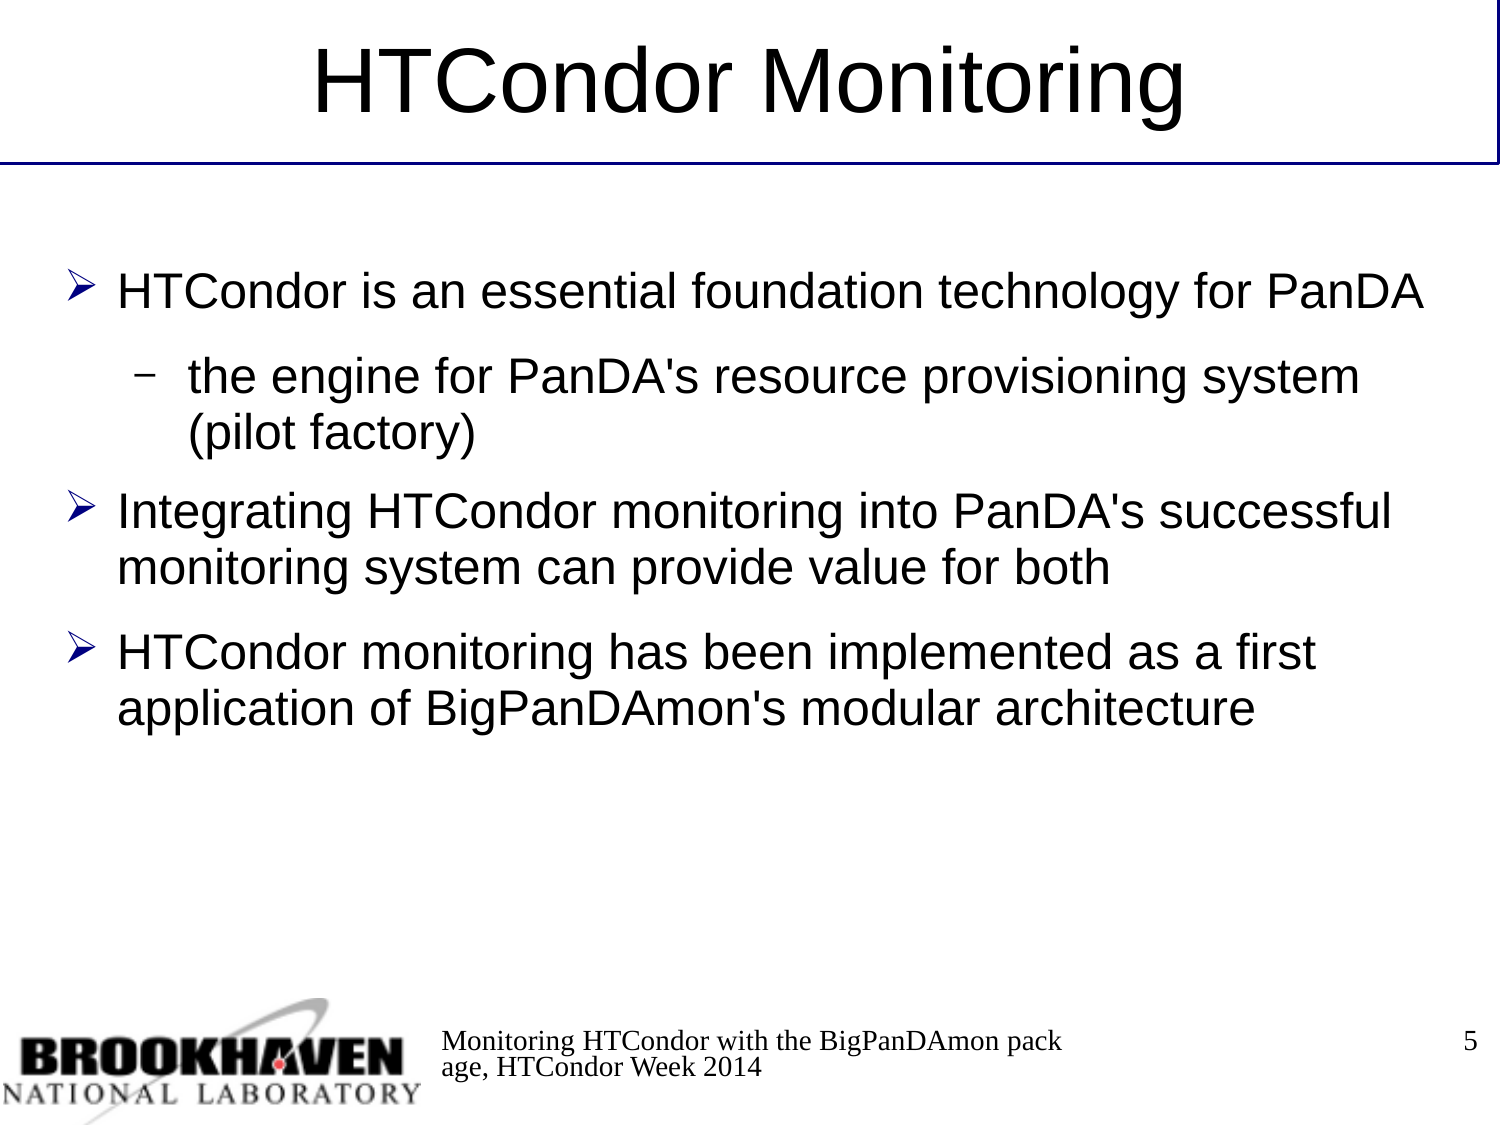

# HTCondor Monitoring
HTCondor is an essential foundation technology for PanDA
the engine for PanDA's resource provisioning system (pilot factory)
Integrating HTCondor monitoring into PanDA's successful monitoring system can provide value for both
HTCondor monitoring has been implemented as a first application of BigPanDAmon's modular architecture
Monitoring HTCondor with the BigPanDAmon package, HTCondor Week 2014
5